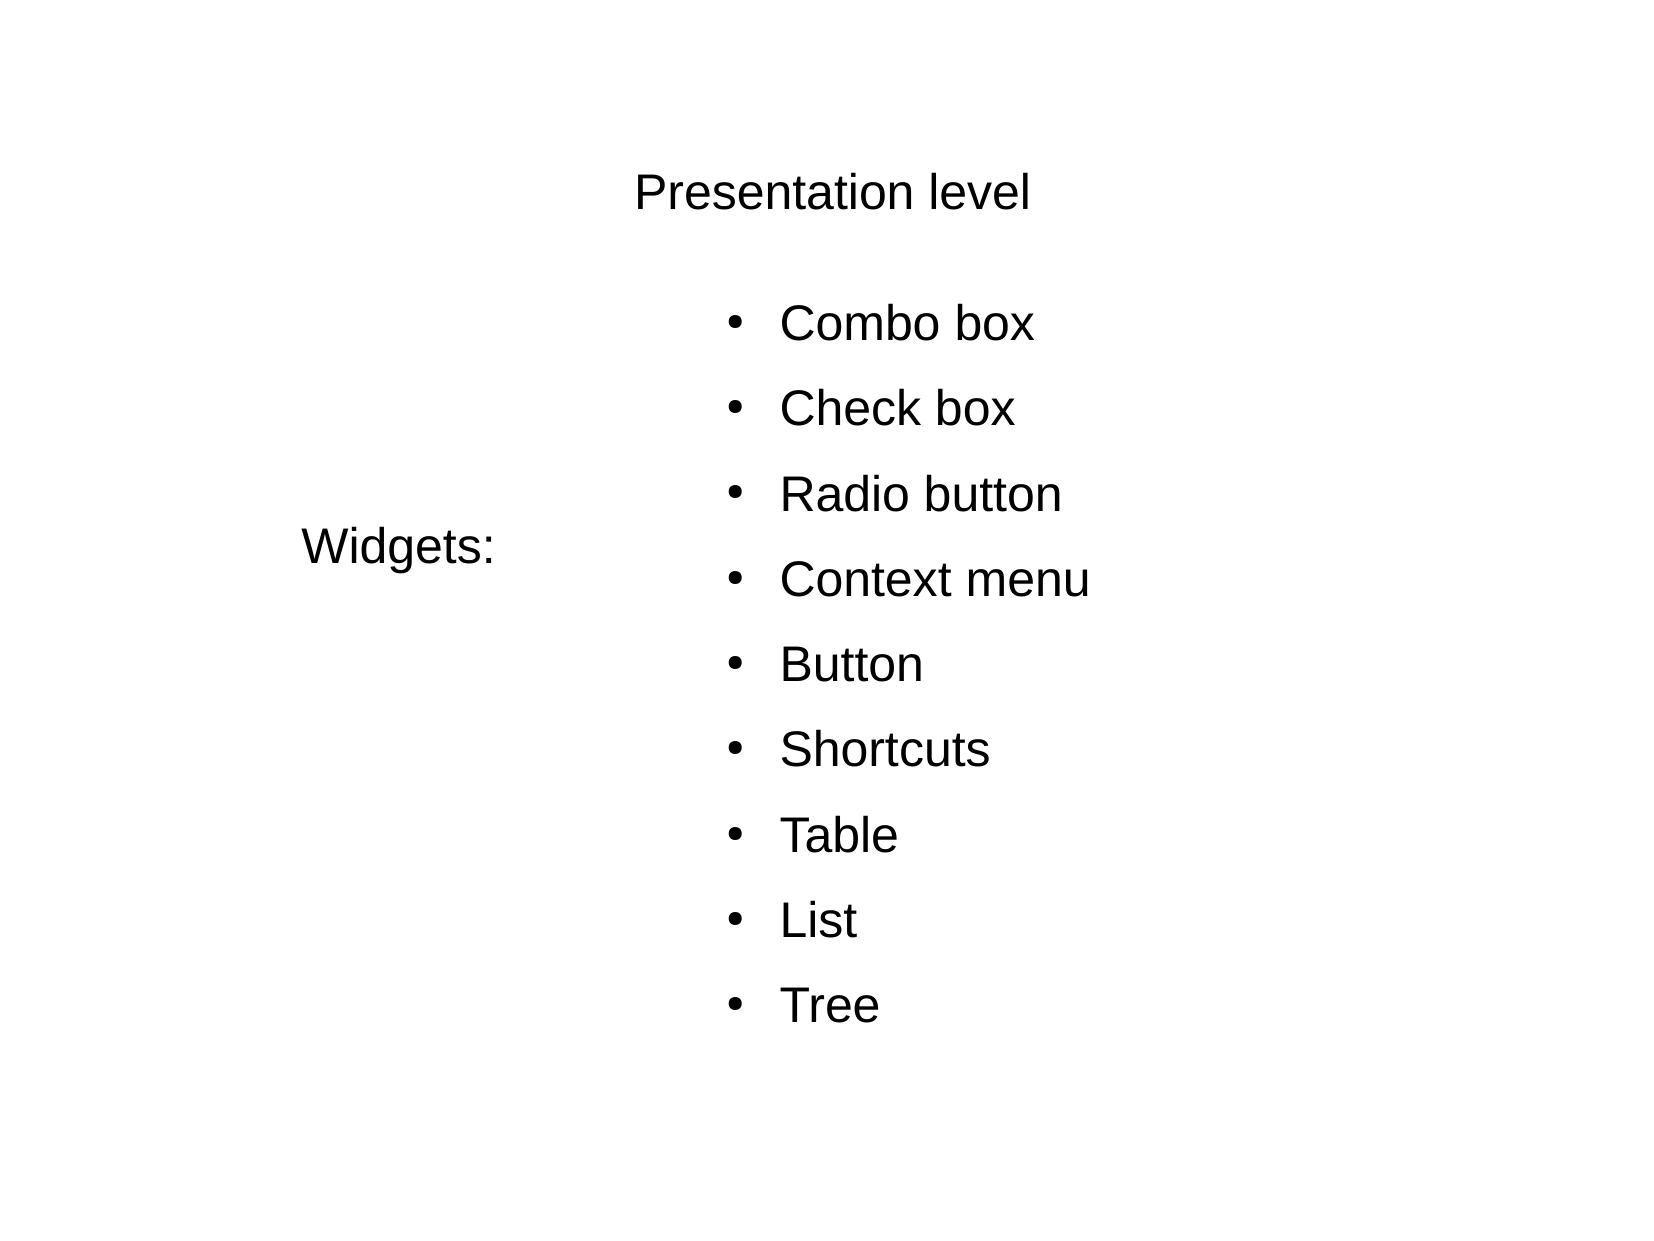

# Presentation level
Combo box
Check box
Radio button
Context menu
Button
Shortcuts
Table
List
Tree
Widgets: